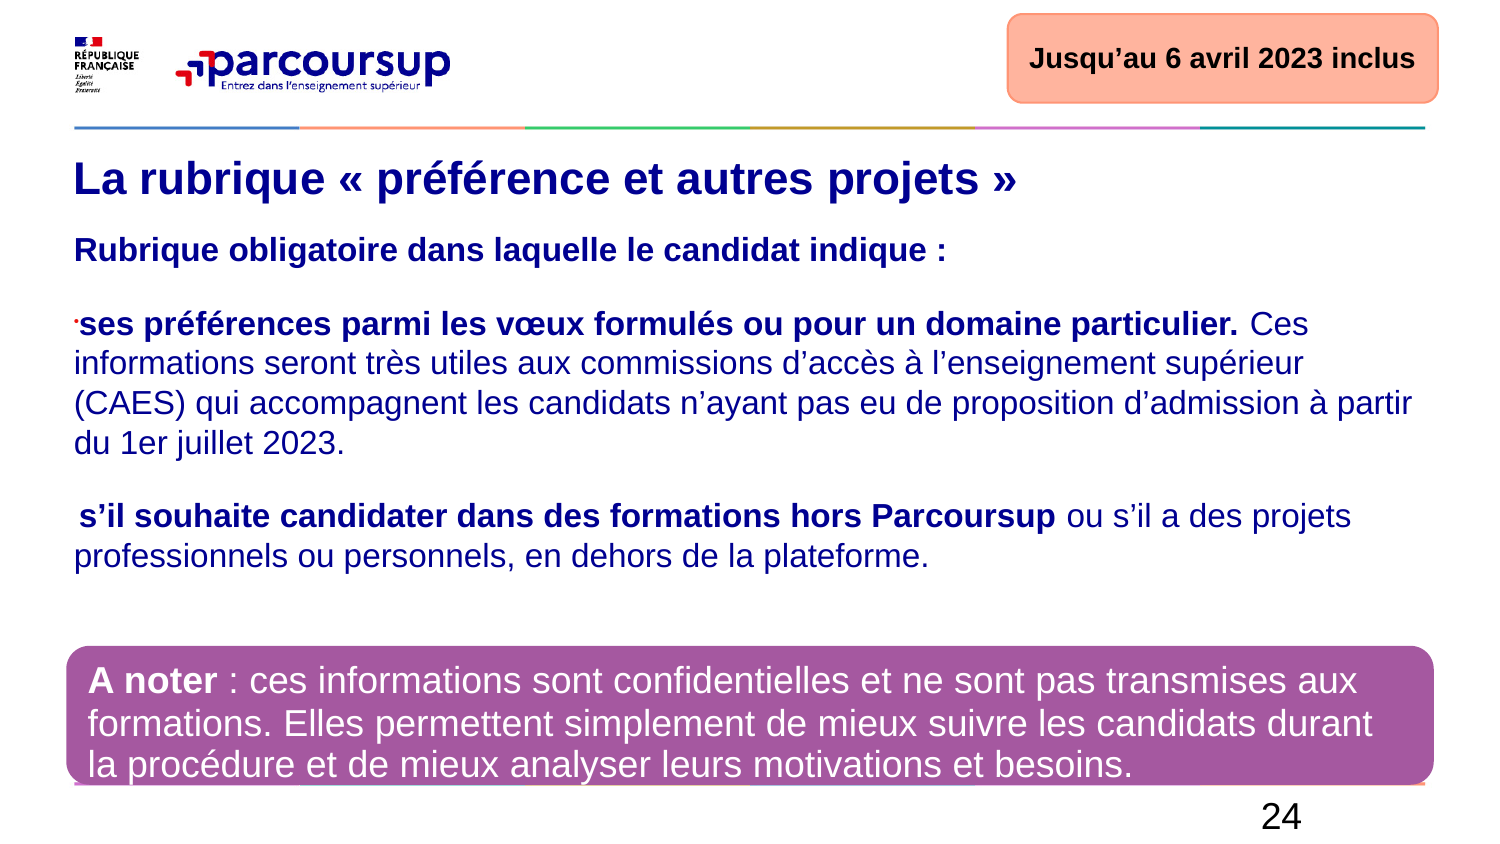

Jusqu’au 6 avril 2023 inclus
# La rubrique « préférence et autres projets »
Rubrique obligatoire dans laquelle le candidat indique :
ses préférences parmi les vœux formulés ou pour un domaine particulier. Ces informations seront très utiles aux commissions d’accès à l’enseignement supérieur (CAES) qui accompagnent les candidats n’ayant pas eu de proposition d’admission à partir du 1er juillet 2023.
s’il souhaite candidater dans des formations hors Parcoursup ou s’il a des projets professionnels ou personnels, en dehors de la plateforme.
A noter : ces informations sont confidentielles et ne sont pas transmises aux formations. Elles permettent simplement de mieux suivre les candidats durant la procédure et de mieux analyser leurs motivations et besoins.